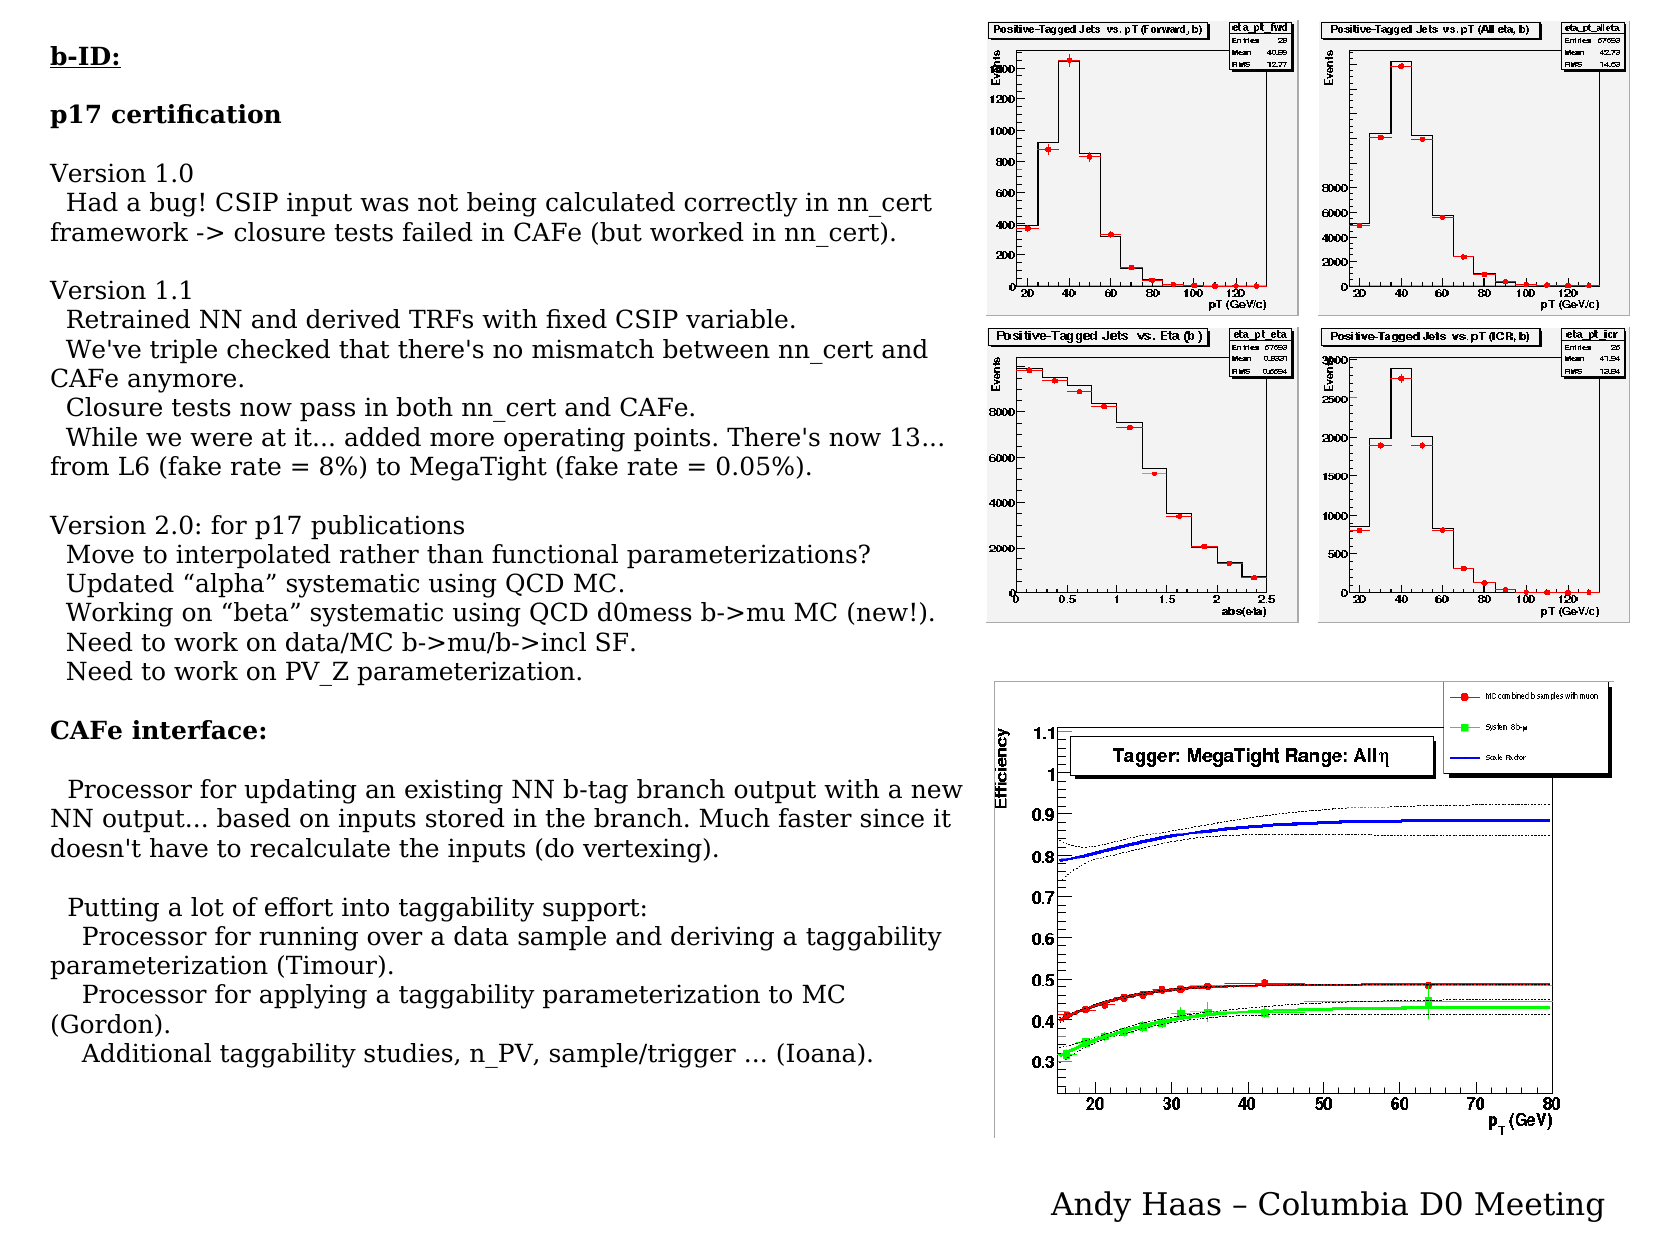

b-ID:
p17 certification
Version 1.0
 Had a bug! CSIP input was not being calculated correctly in nn_cert framework -> closure tests failed in CAFe (but worked in nn_cert).
Version 1.1
 Retrained NN and derived TRFs with fixed CSIP variable.
 We've triple checked that there's no mismatch between nn_cert and CAFe anymore.
 Closure tests now pass in both nn_cert and CAFe.
 While we were at it... added more operating points. There's now 13... from L6 (fake rate = 8%) to MegaTight (fake rate = 0.05%).
Version 2.0: for p17 publications
 Move to interpolated rather than functional parameterizations?
 Updated “alpha” systematic using QCD MC.
 Working on “beta” systematic using QCD d0mess b->mu MC (new!).
 Need to work on data/MC b->mu/b->incl SF.
 Need to work on PV_Z parameterization.
CAFe interface:
 Processor for updating an existing NN b-tag branch output with a new NN output... based on inputs stored in the branch. Much faster since it doesn't have to recalculate the inputs (do vertexing).
 Putting a lot of effort into taggability support:
 Processor for running over a data sample and deriving a taggability parameterization (Timour).
 Processor for applying a taggability parameterization to MC (Gordon).
 Additional taggability studies, n_PV, sample/trigger ... (Ioana).